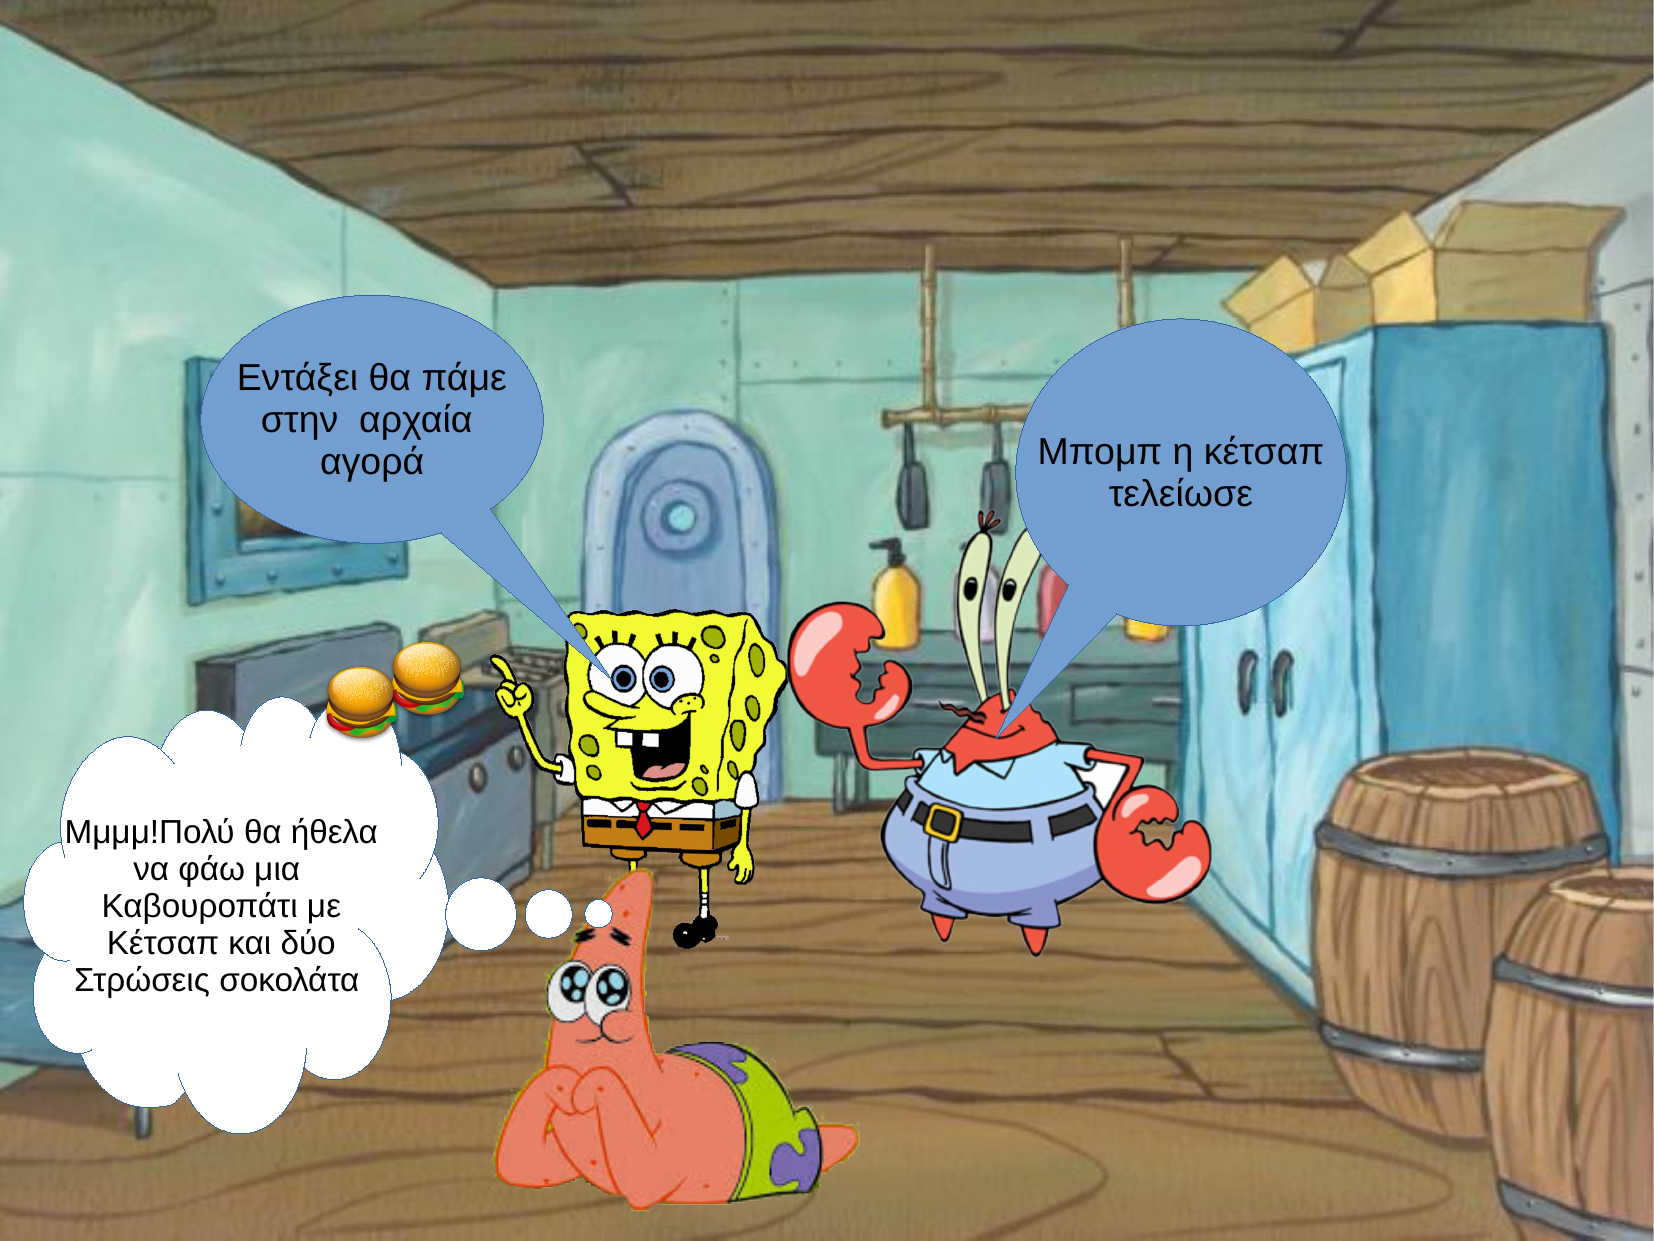

Εντάξει θα πάμε
στην αρχαία
αγορά
Μπομπ η κέτσαπ
τελείωσε
Μμμμ!Πολύ θα ήθελα
να φάω μια
Καβουροπάτι με
Κέτσαπ και δύο
Στρώσεις σοκολάτα